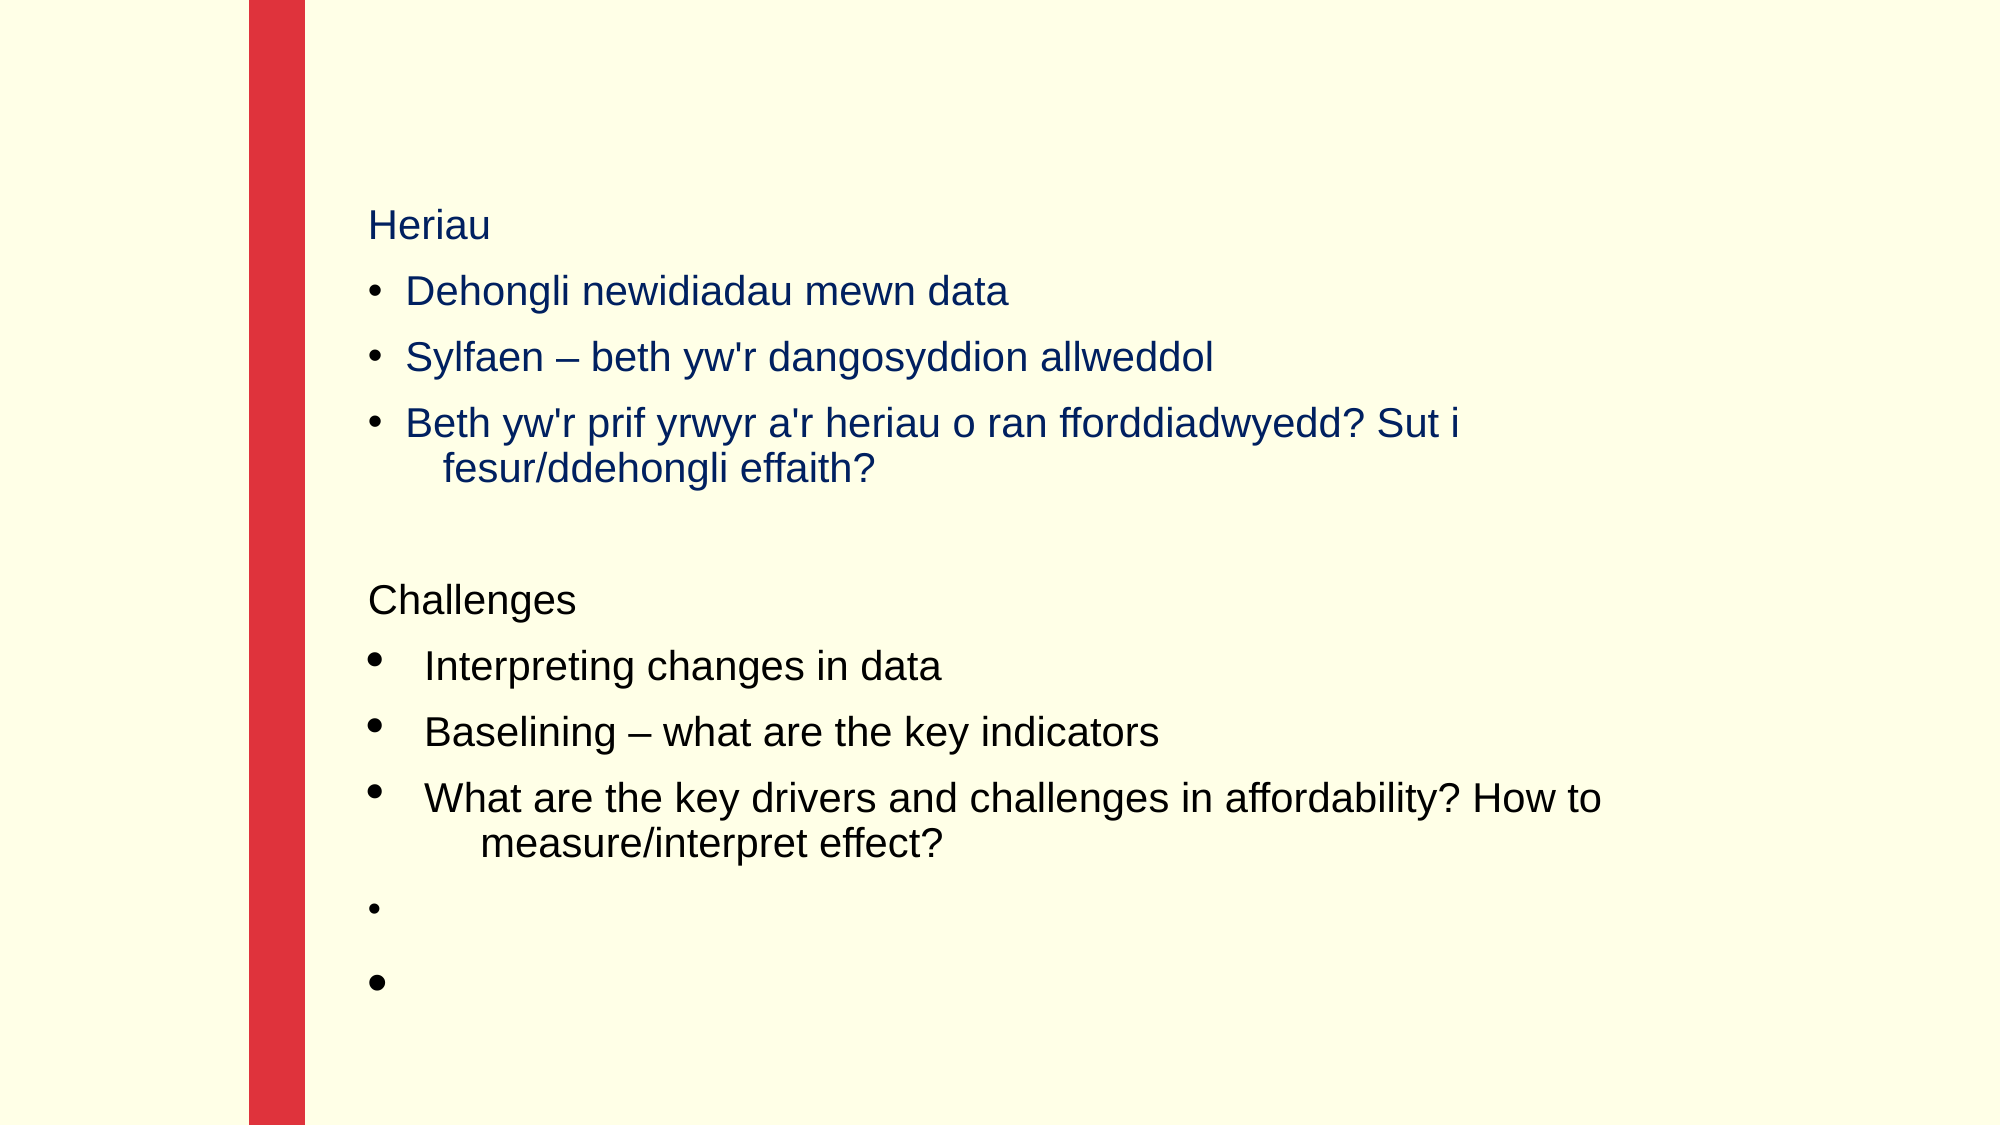

# Heriau
Dehongli newidiadau mewn data
Sylfaen – beth yw'r dangosyddion allweddol
Beth yw'r prif yrwyr a'r heriau o ran fforddiadwyedd? Sut i fesur/ddehongli effaith?
Challenges
Interpreting changes in data
Baselining – what are the key indicators
What are the key drivers and challenges in affordability? How to measure/interpret effect?